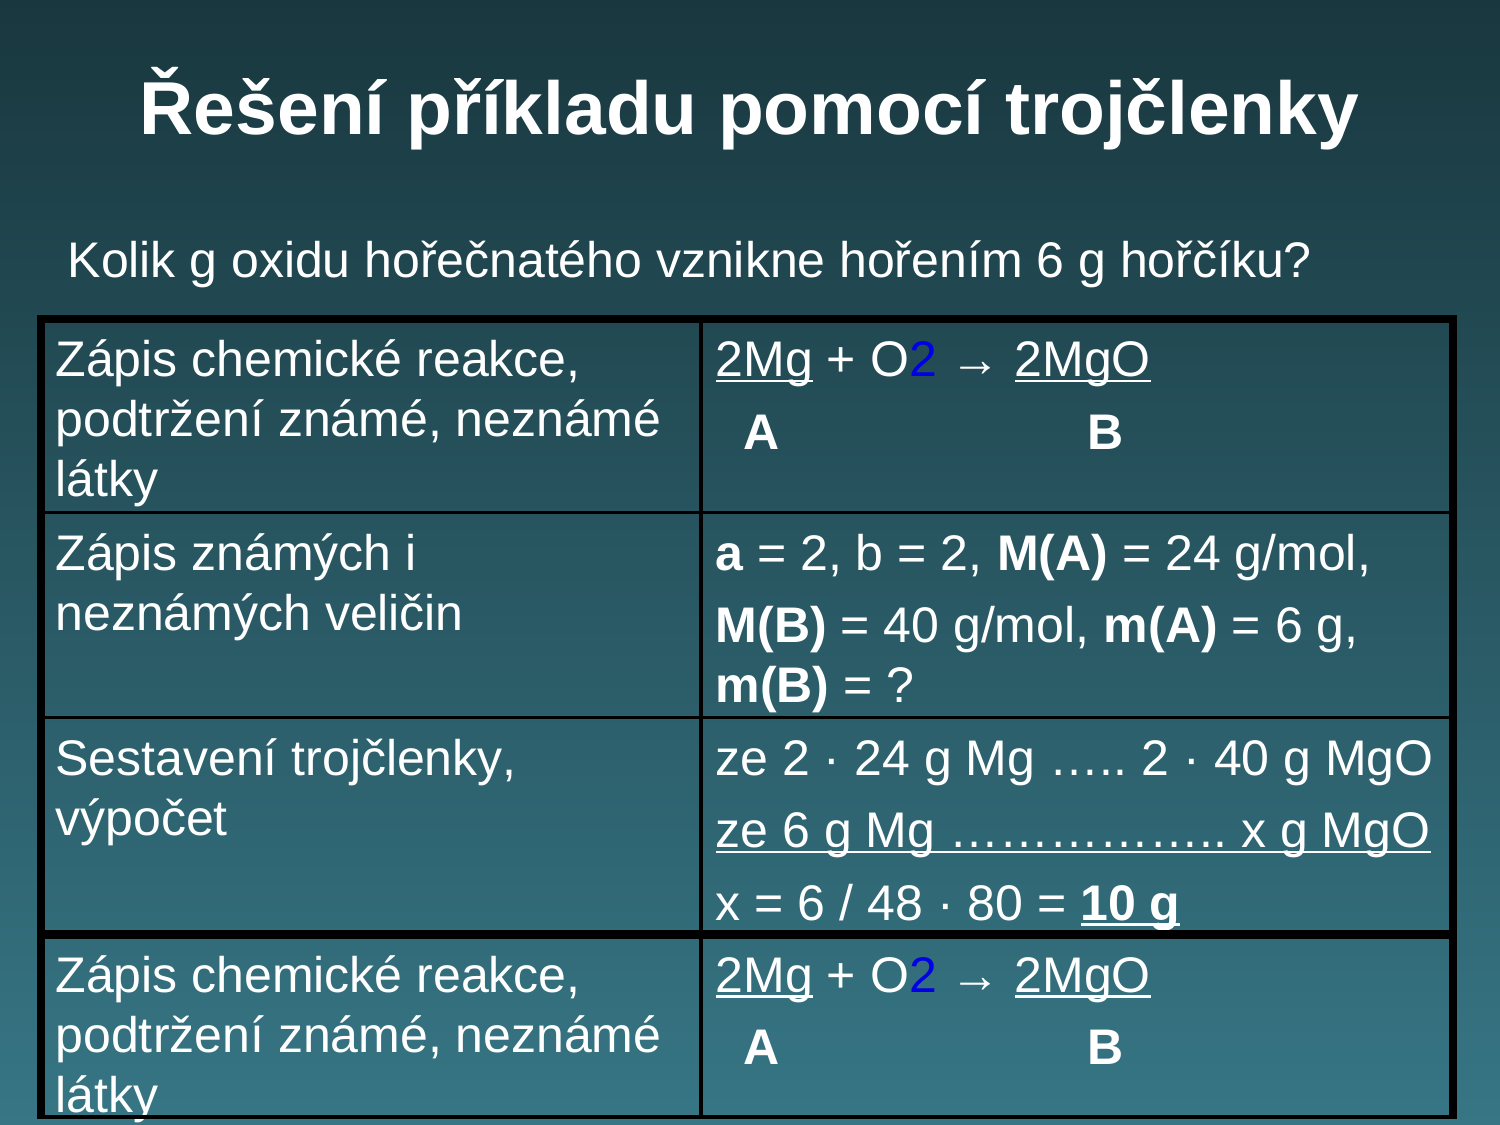

# Řešení příkladu pomocí trojčlenky
Kolik g oxidu hořečnatého vznikne hořením 6 g hořčíku?
| Zápis chemické reakce, podtržení známé, neznámé látky | 2Mg + O2 → 2MgO A B |
| --- | --- |
| Zápis známých i neznámých veličin | a = 2, b = 2, M(A) = 24 g/mol, M(B) = 40 g/mol, m(A) = 6 g, m(B) = ? |
| Sestavení trojčlenky, výpočet | ze 2 · 24 g Mg ….. 2 · 40 g MgO ze 6 g Mg …………….. x g MgO x = 6 / 48 · 80 = 10 g |
| Zápis chemické reakce, podtržení známé, neznámé látky | 2Mg + O2 → 2MgO A B |